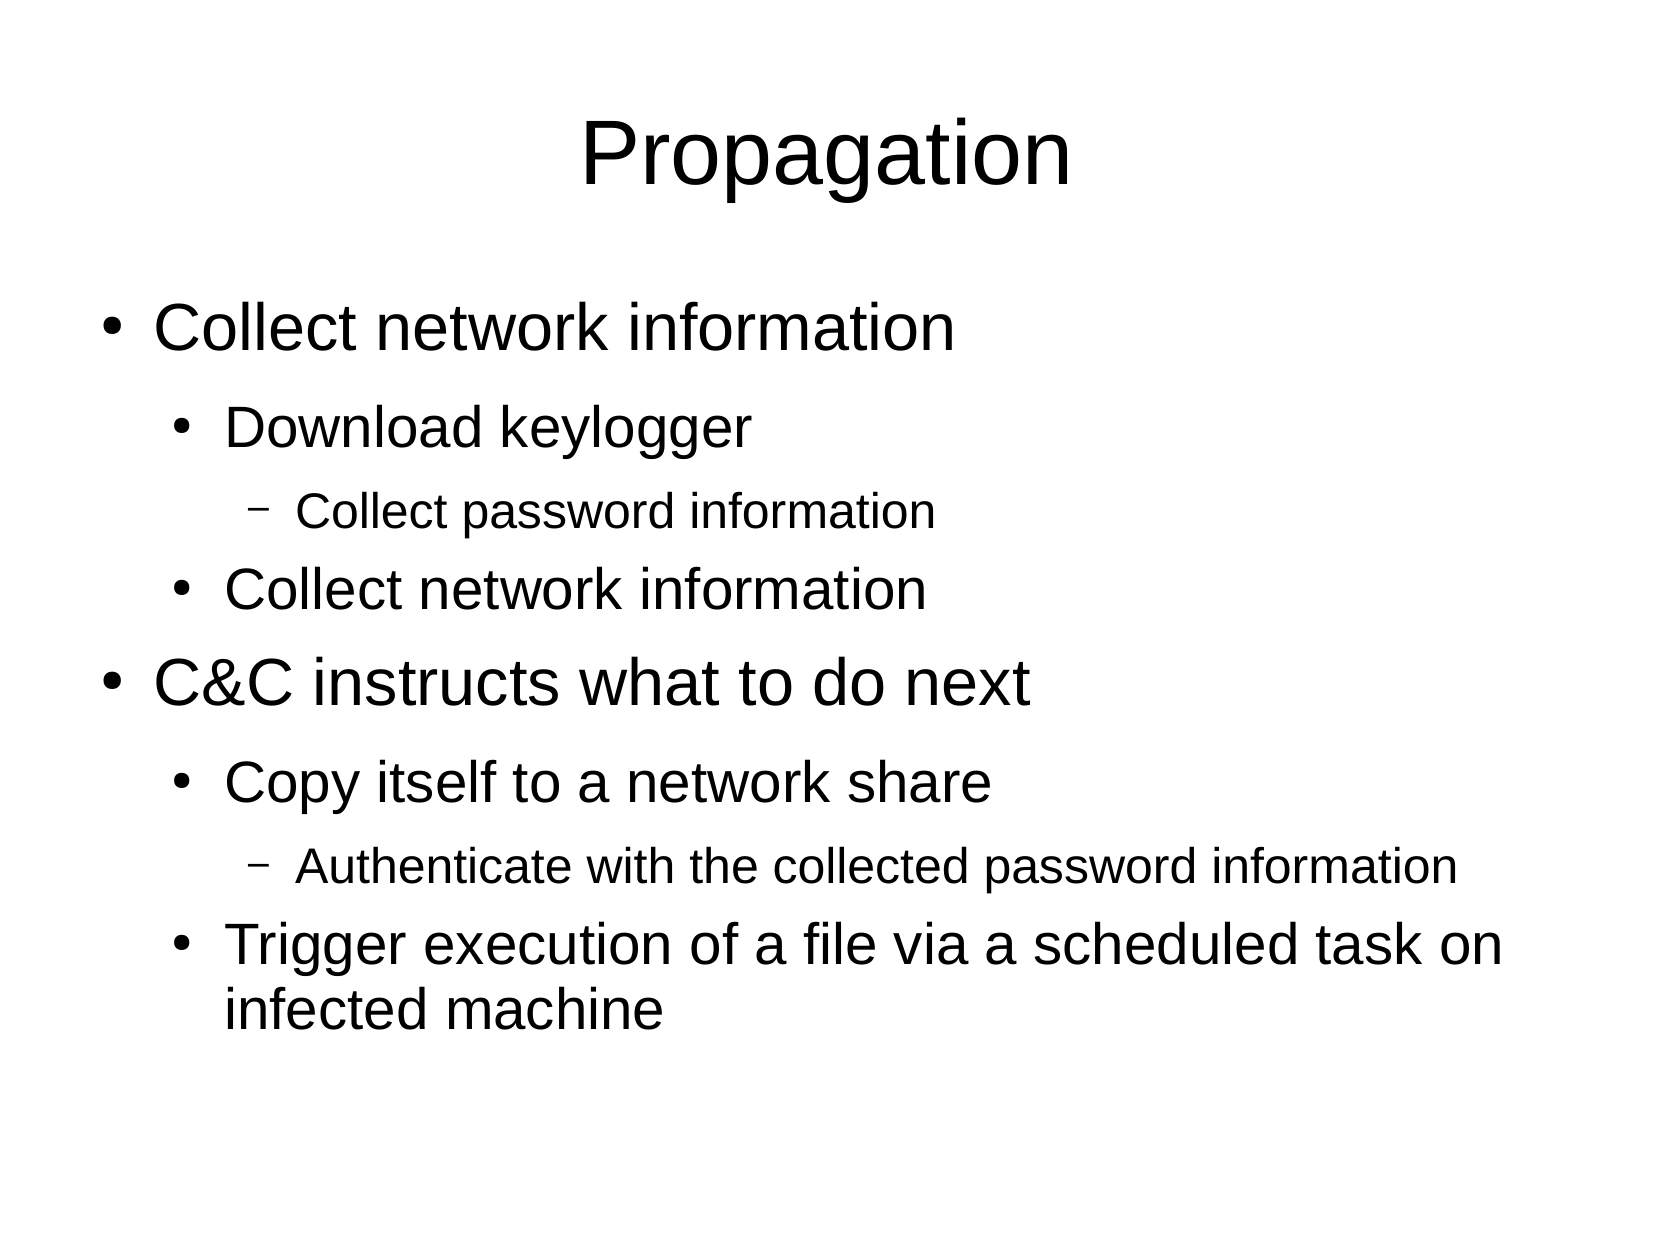

# Propagation
Collect network information
Download keylogger
Collect password information
Collect network information
C&C instructs what to do next
Copy itself to a network share
Authenticate with the collected password information
Trigger execution of a file via a scheduled task on infected machine